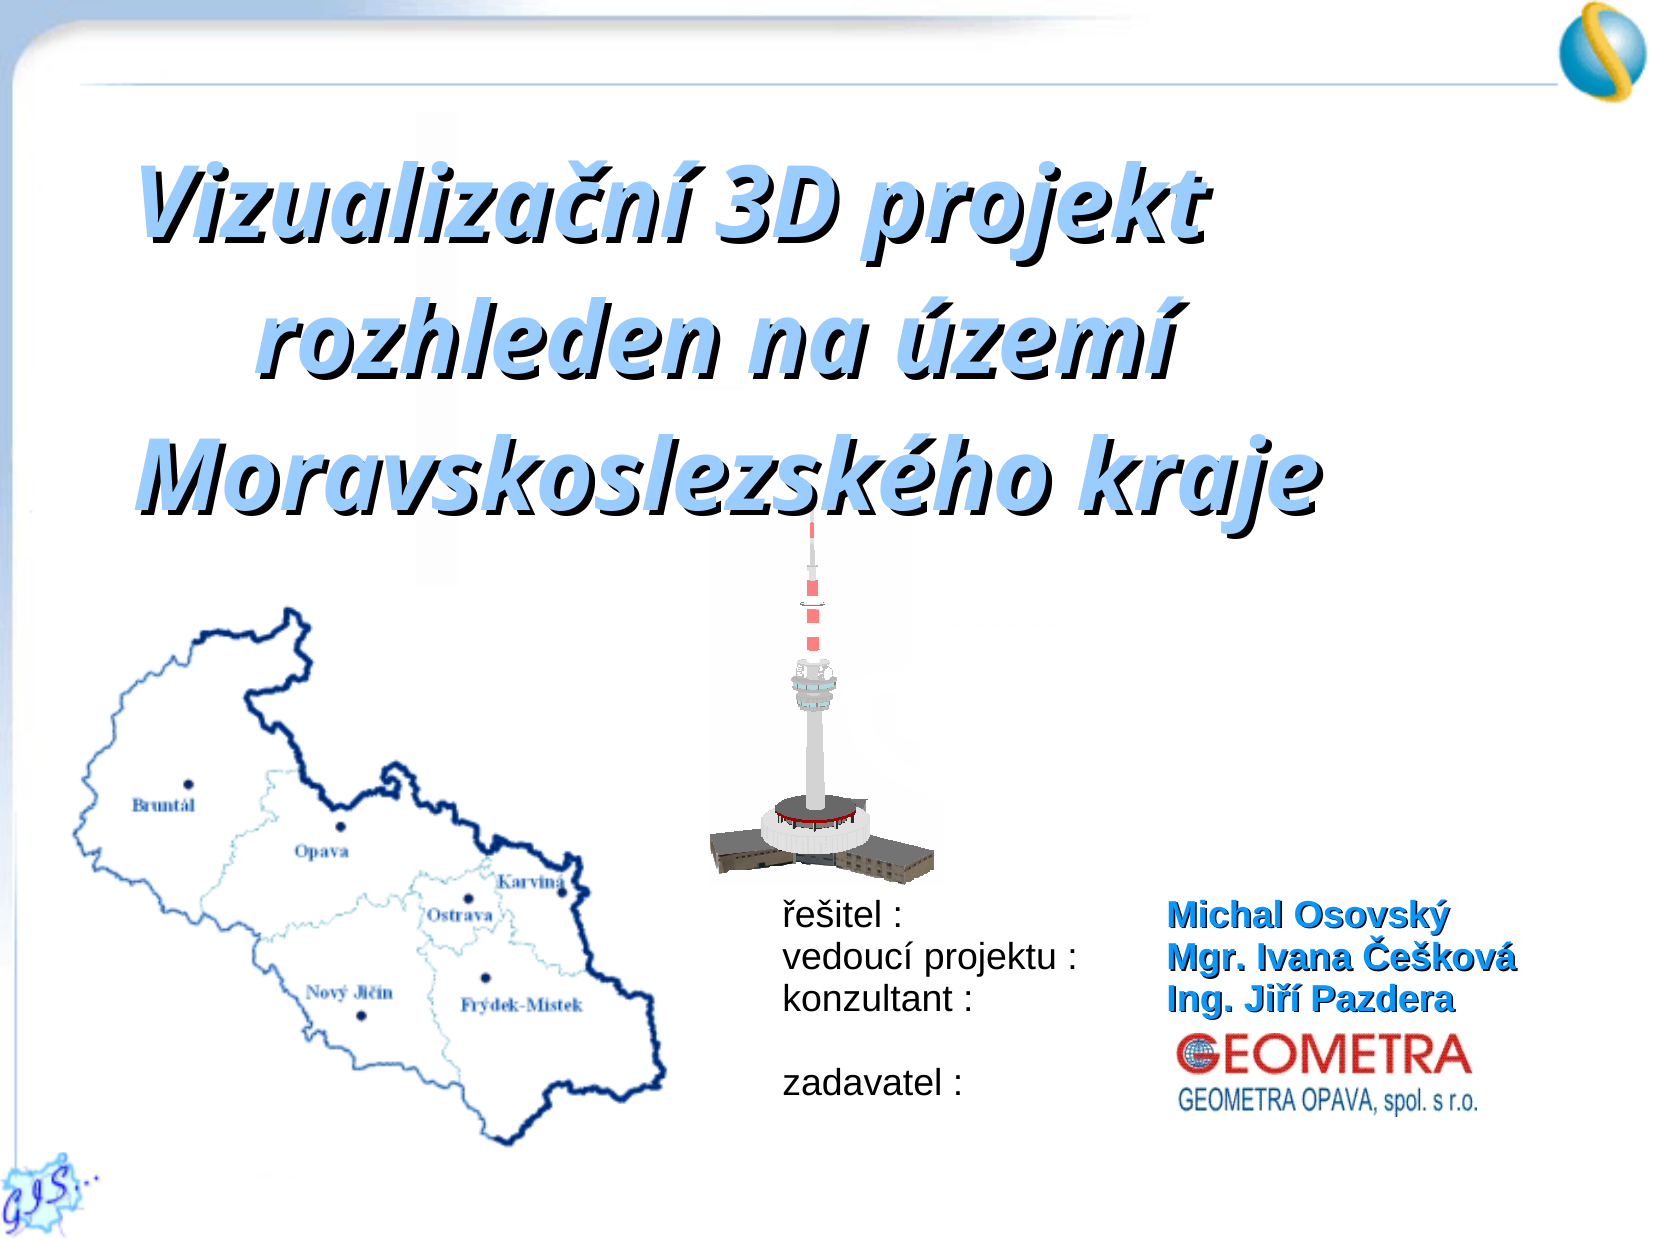

Vizualizační 3D projekt
rozhleden na území
Moravskoslezského kraje
řešitel :
vedoucí projektu :
konzultant :
zadavatel :
Michal Osovský
Mgr. Ivana Češková
Ing. Jiří Pazdera